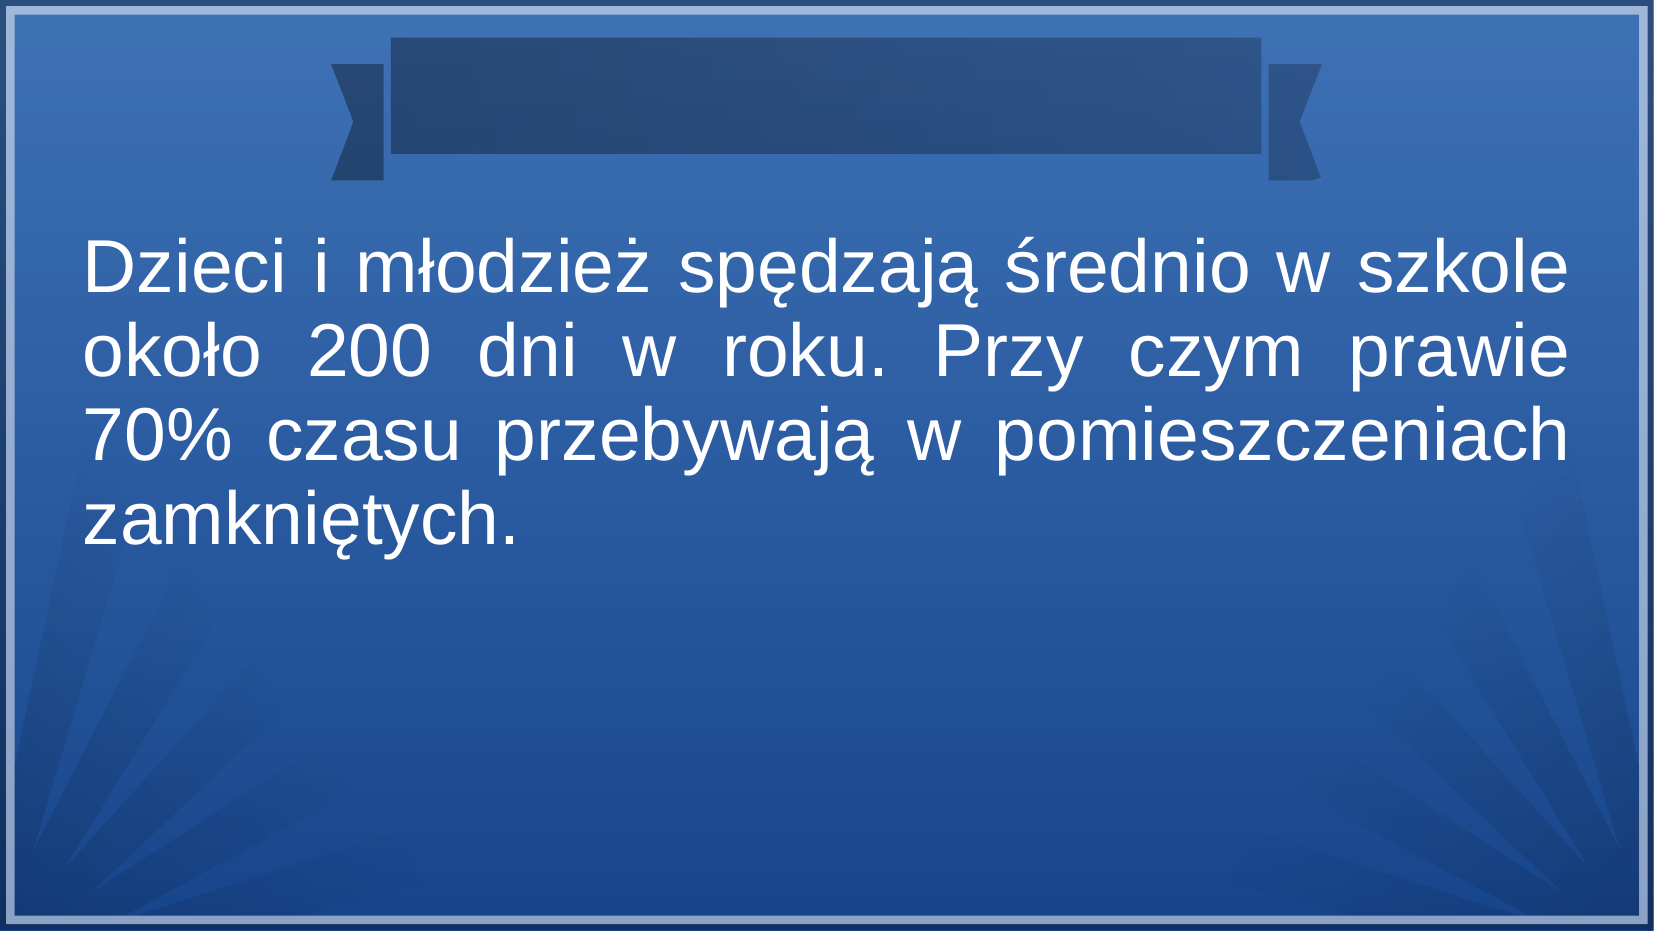

#
Dzieci i młodzież spędzają średnio w szkole około 200 dni w roku. Przy czym prawie 70% czasu przebywają w pomieszczeniach zamkniętych.